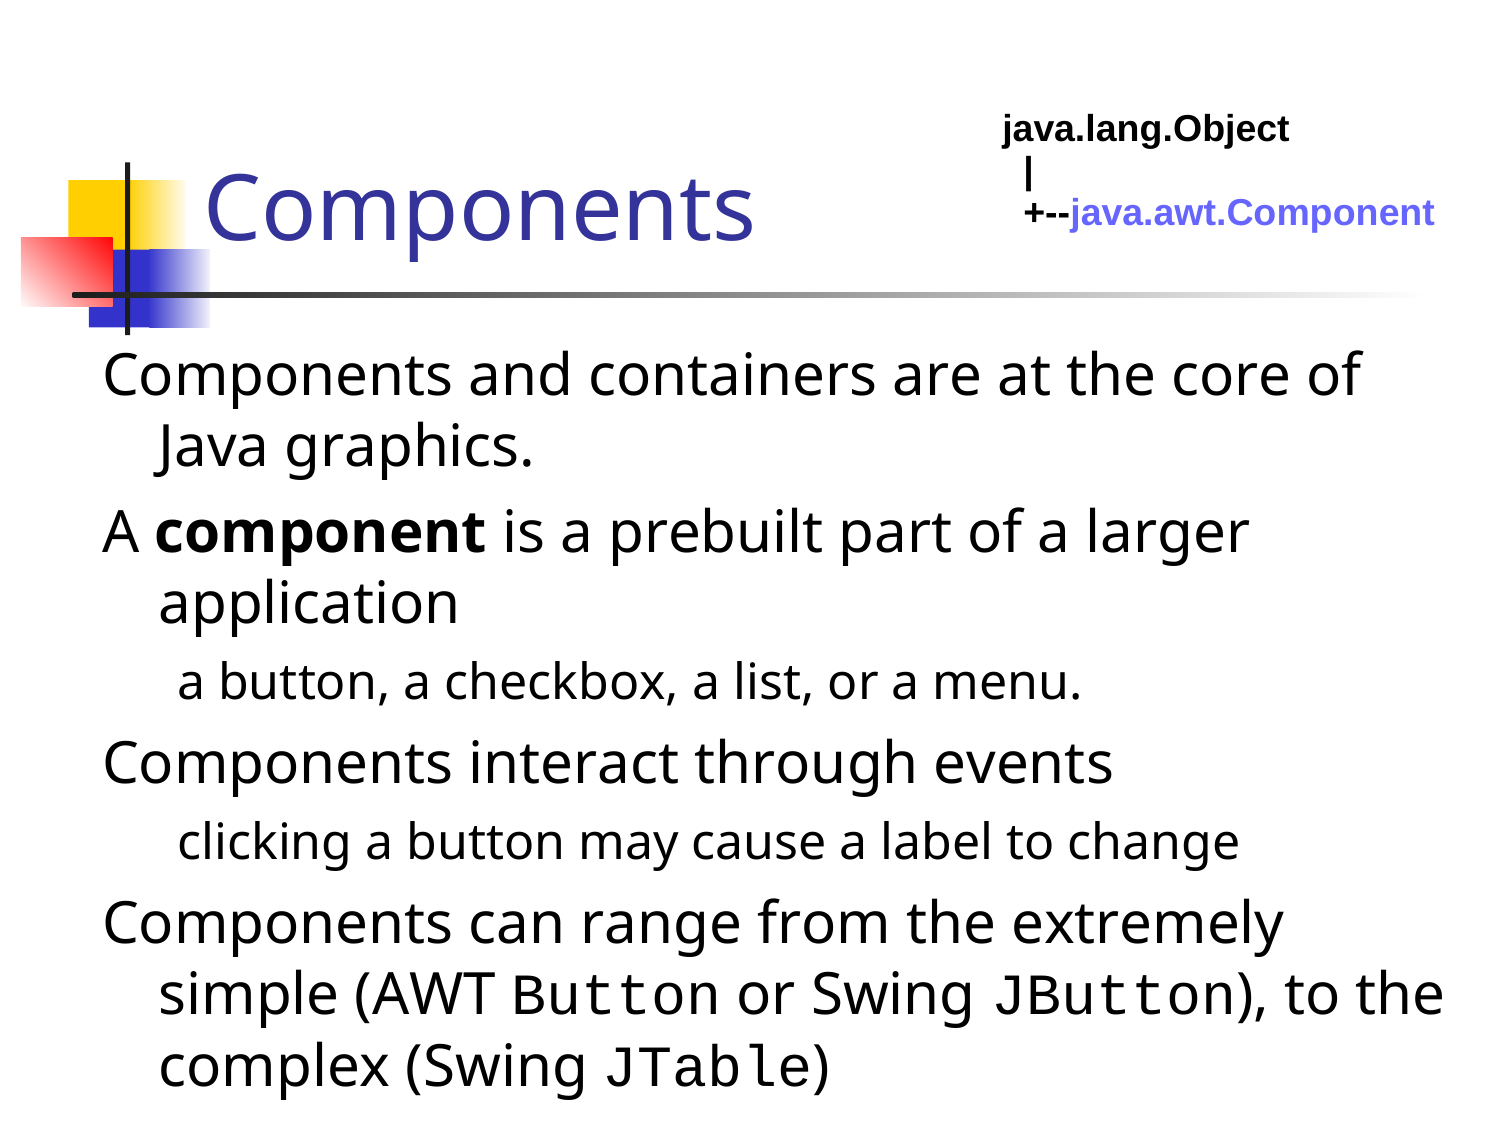

# Components
java.lang.Object
 |
 +--java.awt.Component
Components and containers are at the core of Java graphics.
A component is a prebuilt part of a larger application
a button, a checkbox, a list, or a menu.
Components interact through events
clicking a button may cause a label to change
Components can range from the extremely simple (AWT Button or Swing JButton), to the complex (Swing JTable)